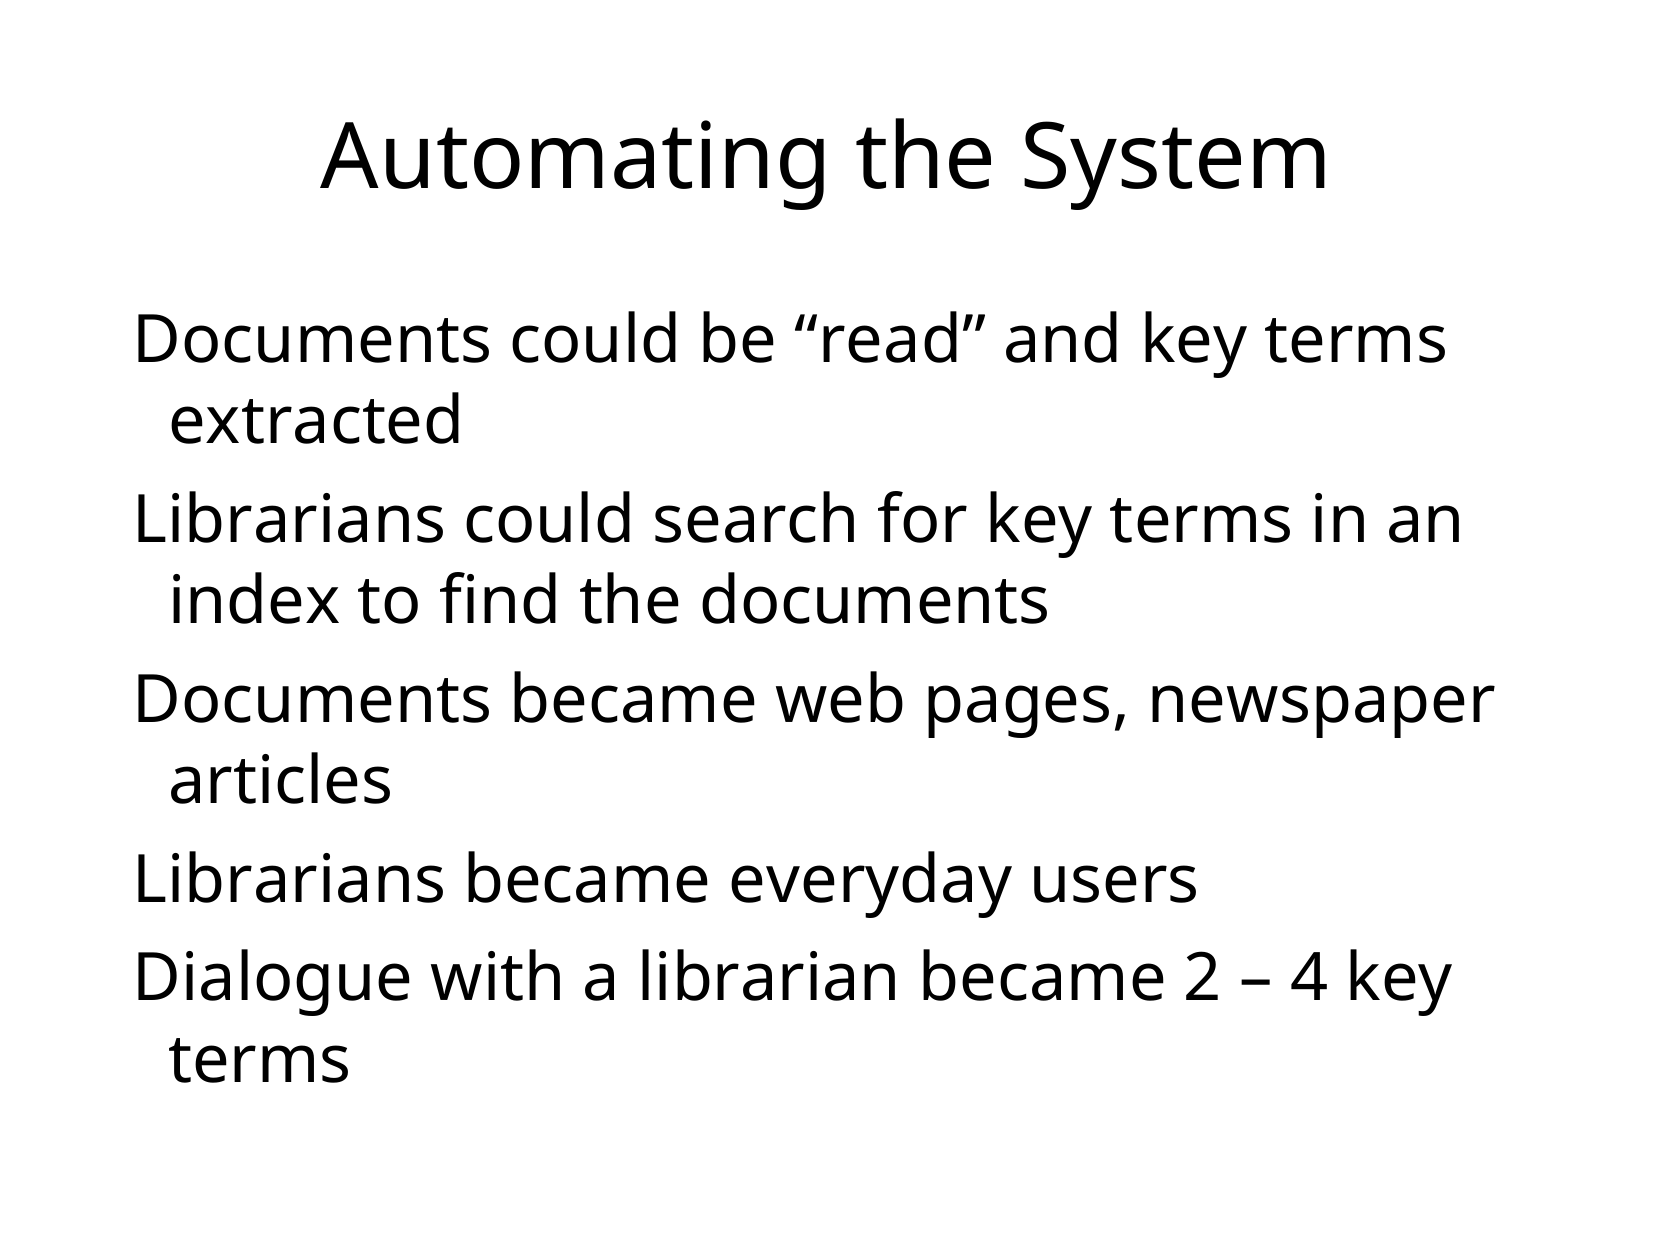

# Automating the System
Documents could be “read” and key terms extracted
Librarians could search for key terms in an index to find the documents
Documents became web pages, newspaper articles
Librarians became everyday users
Dialogue with a librarian became 2 – 4 key terms